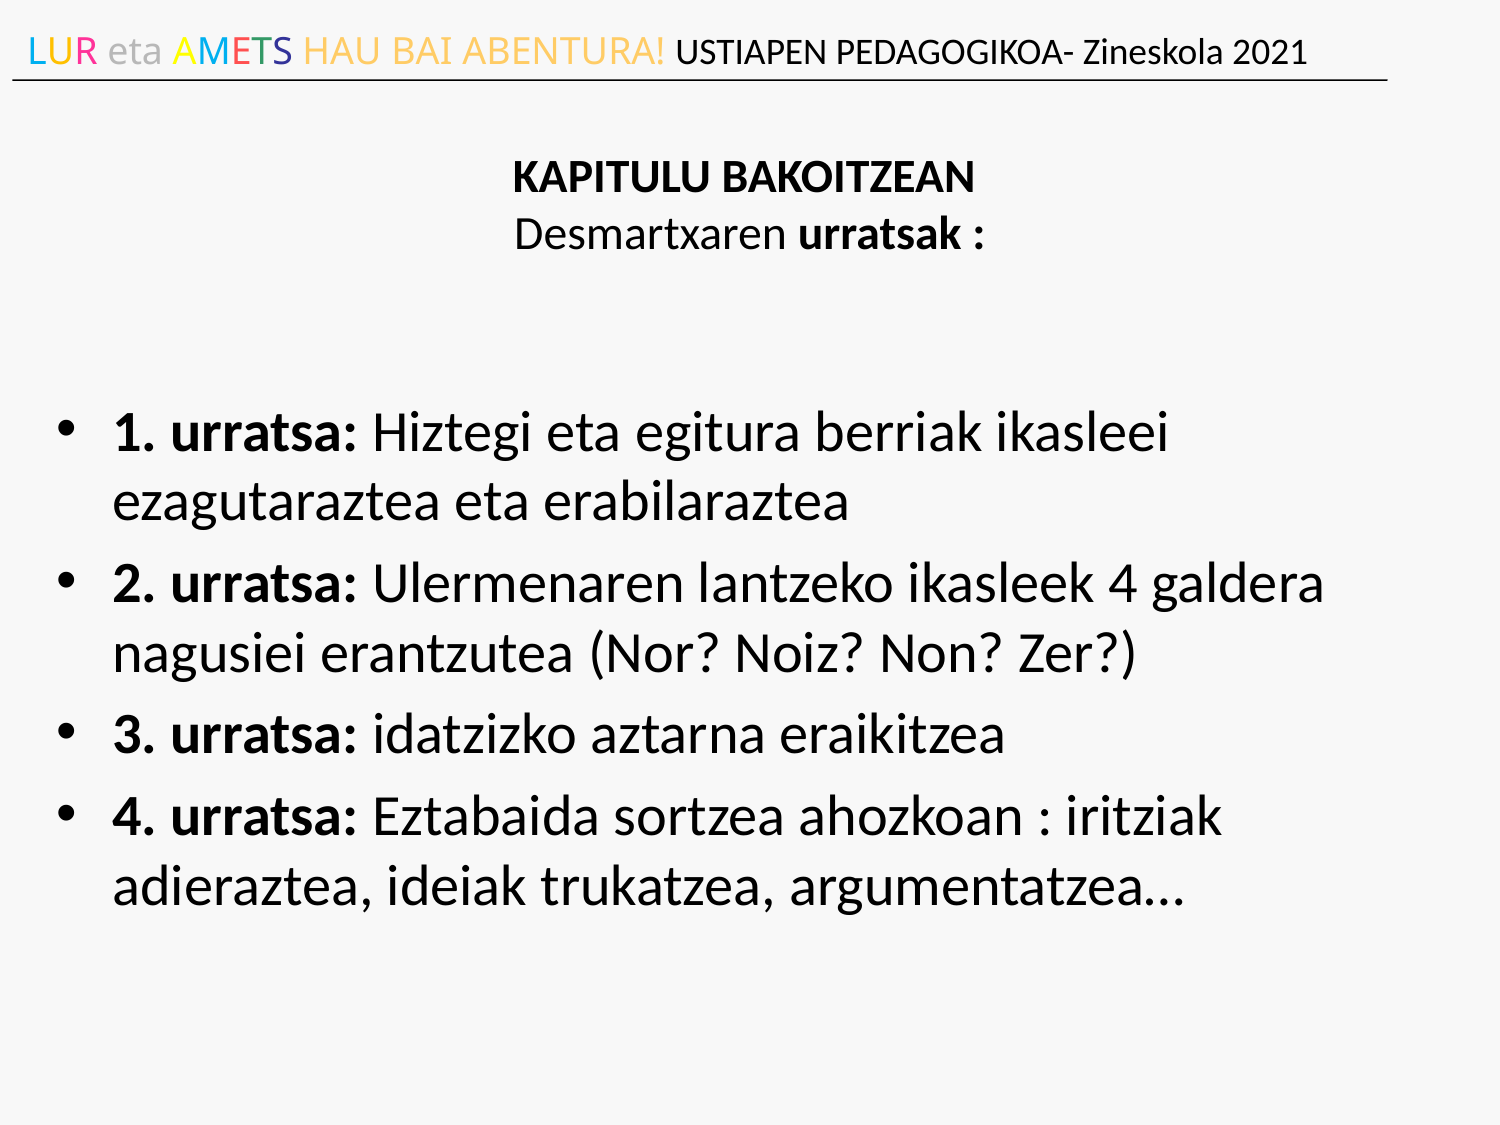

LUR eta AMETS HAU BAI ABENTURA! USTIAPEN PEDAGOGIKOA- Zineskola 2021
# KAPITULU BAKOITZEAN Desmartxaren urratsak :
1. urratsa: Hiztegi eta egitura berriak ikasleei ezagutaraztea eta erabilaraztea
2. urratsa: Ulermenaren lantzeko ikasleek 4 galdera nagusiei erantzutea (Nor? Noiz? Non? Zer?)
3. urratsa: idatzizko aztarna eraikitzea
4. urratsa: Eztabaida sortzea ahozkoan : iritziak adieraztea, ideiak trukatzea, argumentatzea…